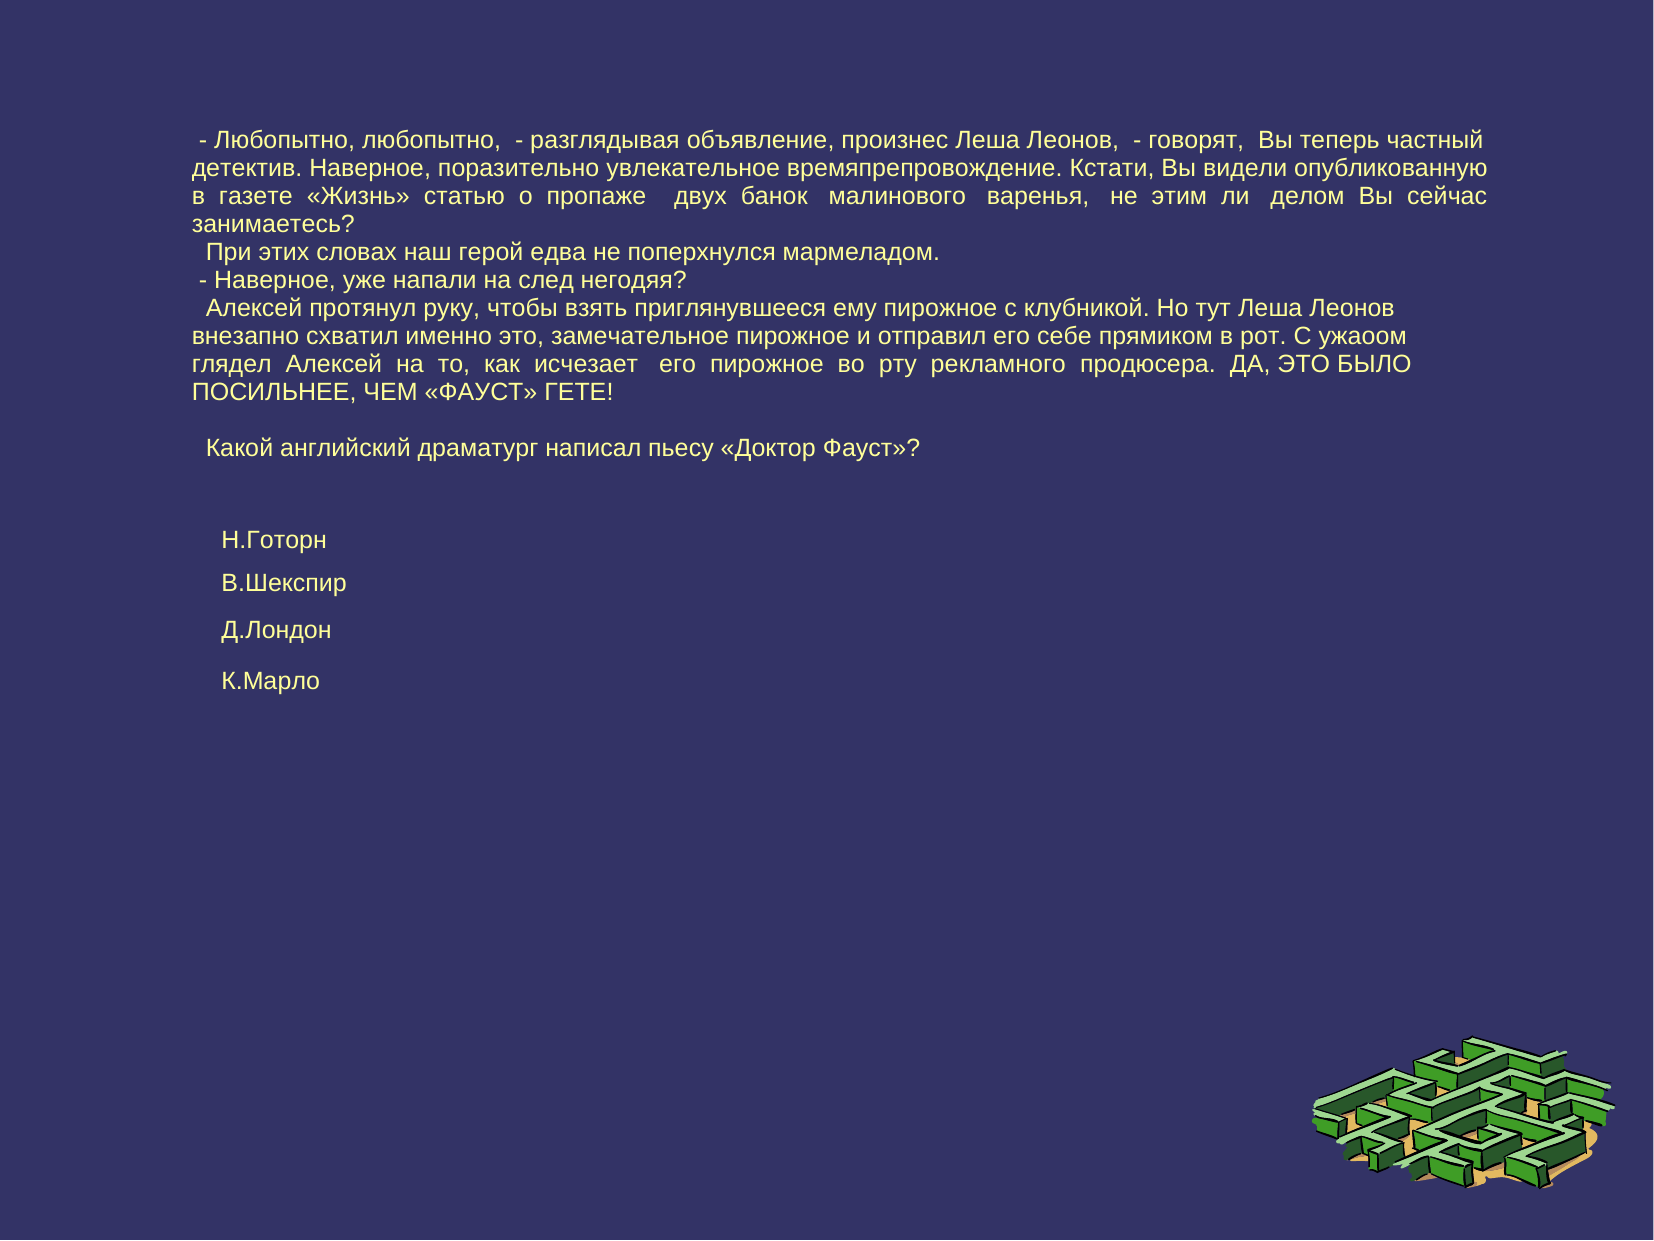

- Любопытно, любопытно, - разглядывая объявление, произнес Леша Леонов, - говорят, Вы теперь частный детектив. Наверное, поразительно увлекательное времяпрепровождение. Кстати, Вы видели опубликованную в газете «Жизнь» статью о пропаже двух банок малинового варенья, не этим ли делом Вы сейчас занимаетесь?
 При этих словах наш герой едва не поперхнулся мармеладом.
 - Наверное, уже напали на след негодяя?
 Алексей протянул руку, чтобы взять приглянувшееся ему пирожное с клубникой. Но тут Леша Леонов внезапно схватил именно это, замечательное пирожное и отправил его себе прямиком в рот. С ужаоом глядел Алексей на то, как исчезает его пирожное во рту рекламного продюсера. ДА, ЭТО БЫЛО ПОСИЛЬНЕЕ, ЧЕМ «ФАУСТ» ГЕТЕ!
 Какой английский драматург написал пьесу «Доктор Фауст»?
Н.Готорн
В.Шекспир
Д.Лондон
К.Марло